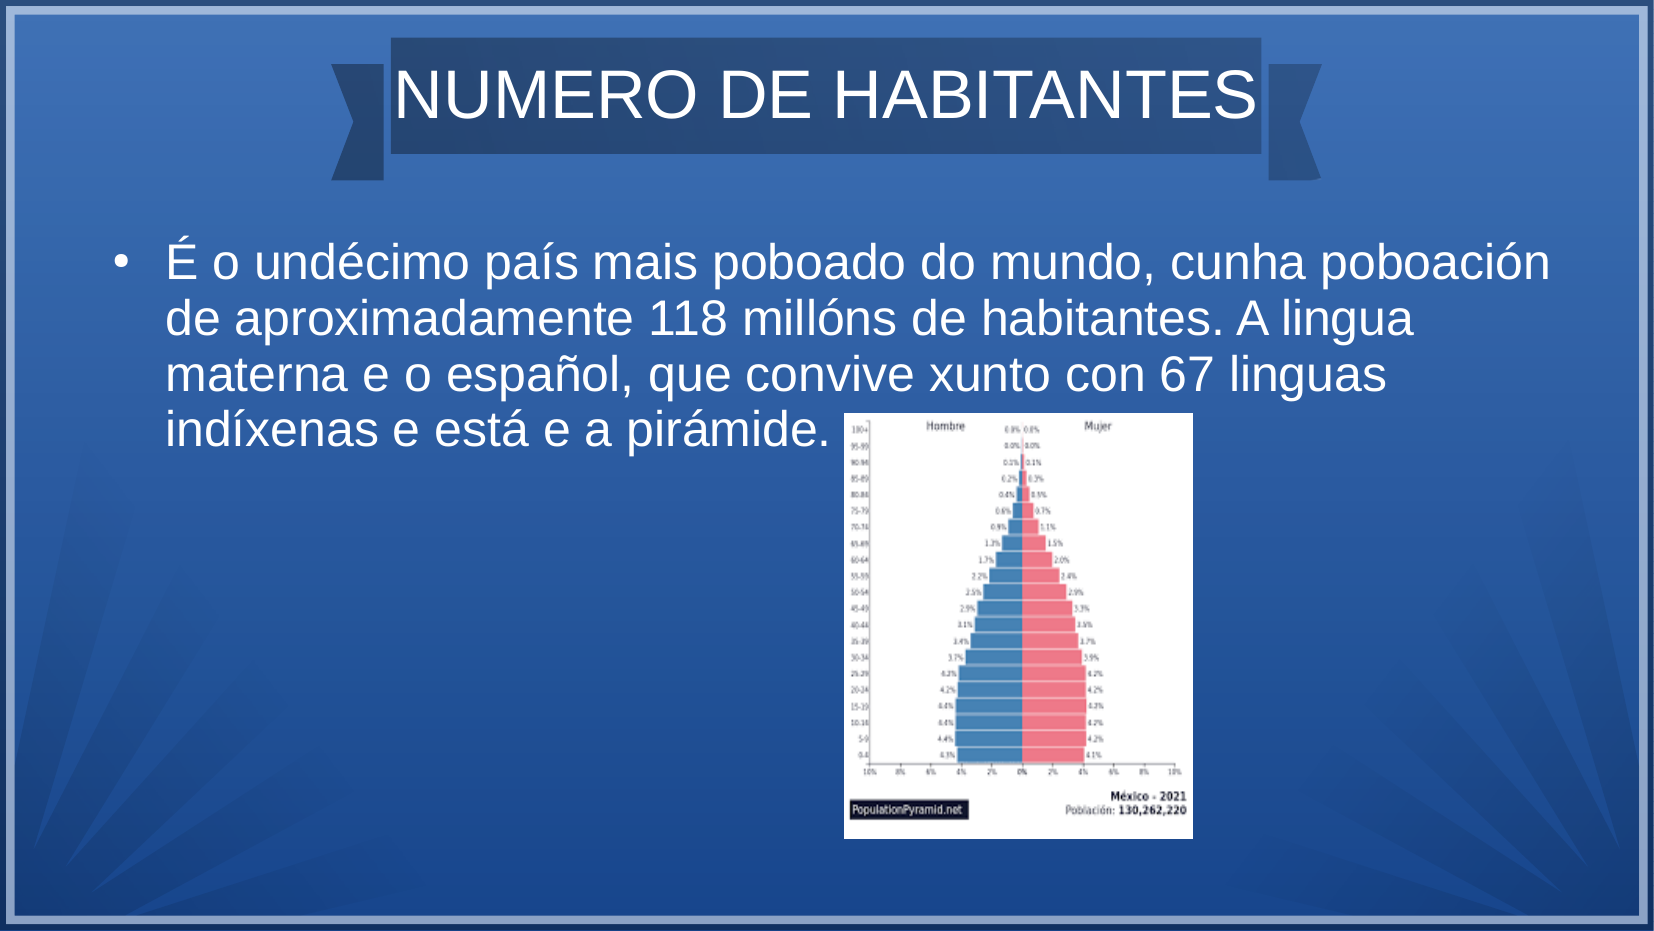

# NUMERO DE HABITANTES
É o undécimo país mais poboado do mundo, cunha poboación de aproximadamente 118 millóns de habitantes. A lingua materna e o español, que convive xunto con 67 linguas indíxenas e está e a pirámide.